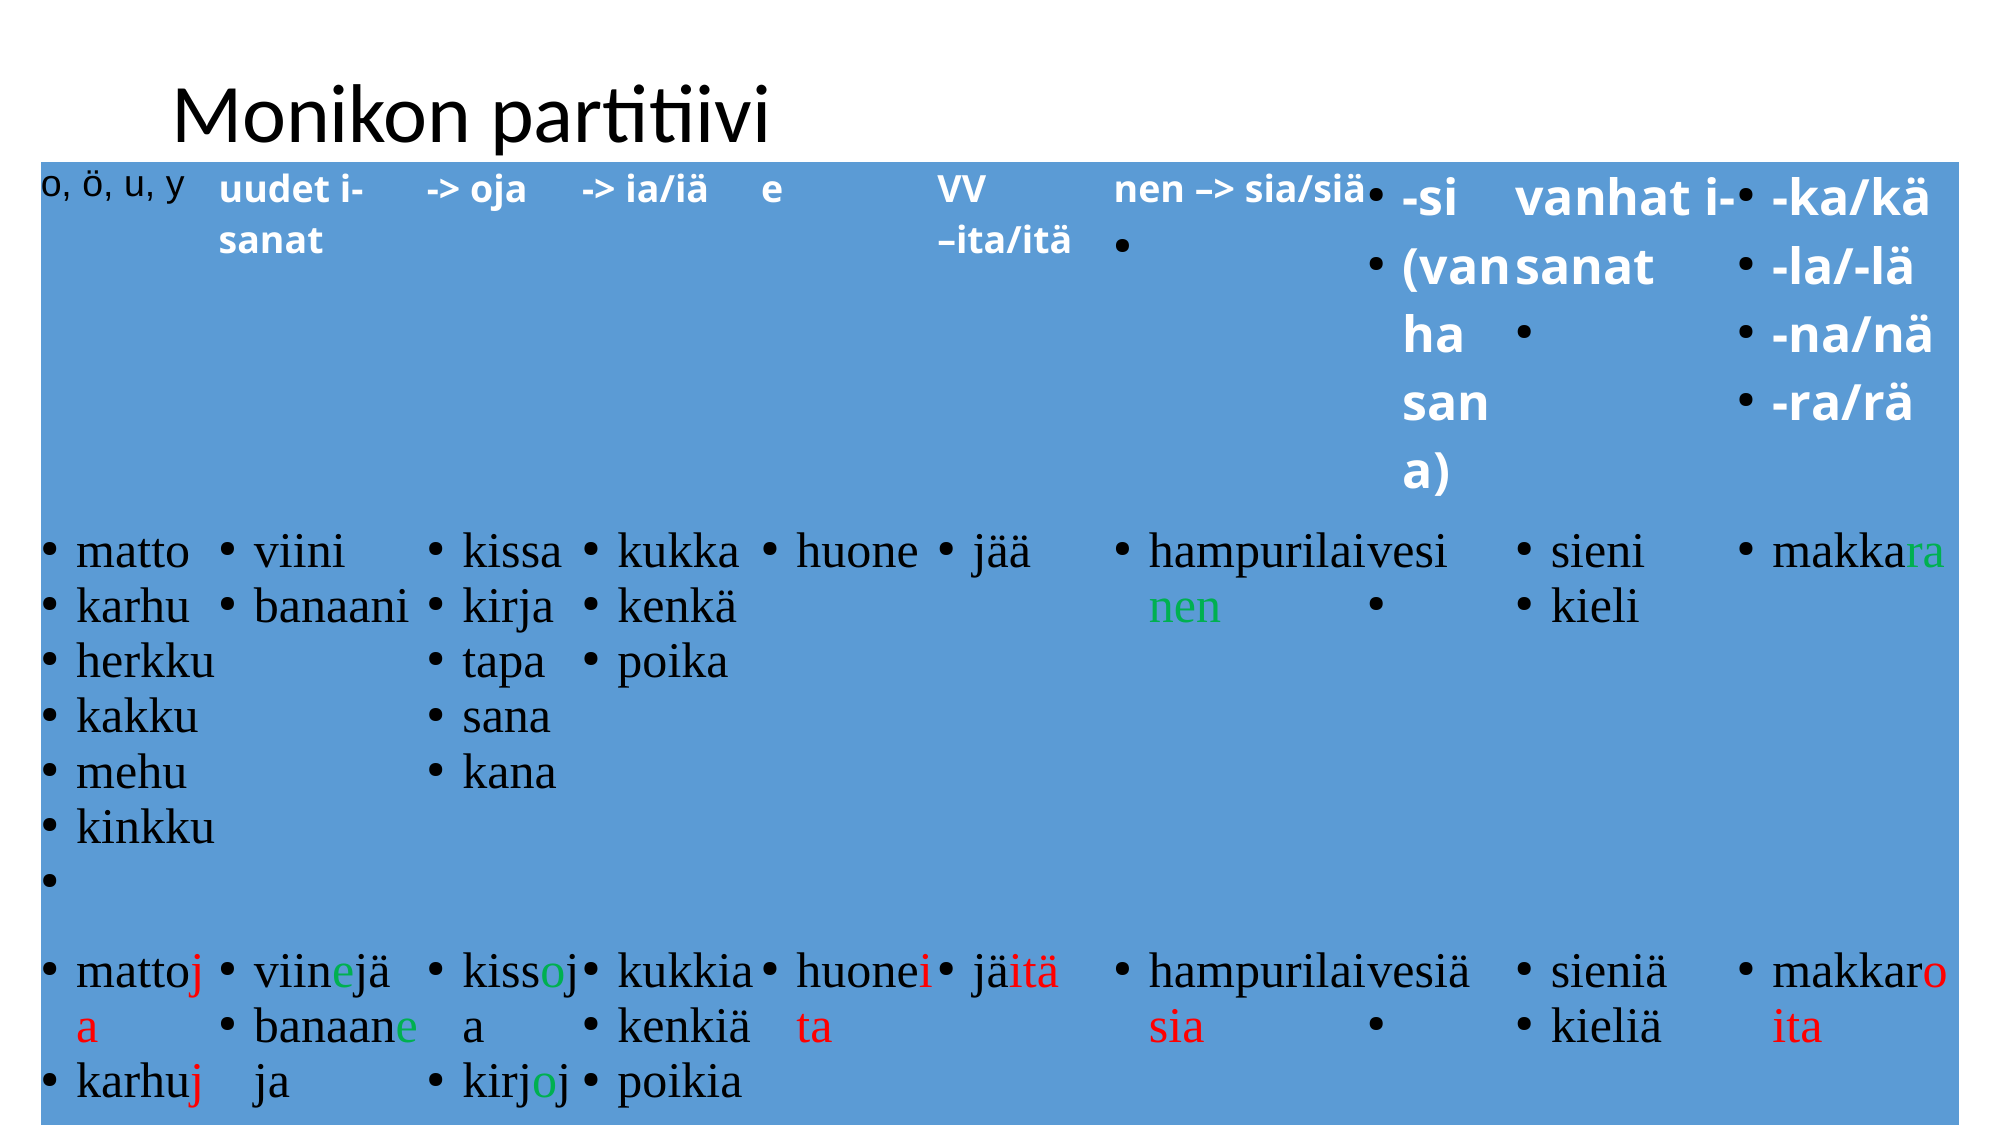

Monikon partitiivi
| o, ö, u, y | uudet i-sanat | -> oja | -> ia/iä | e | VV –ita/itä | nen –> sia/siä | -si (vanha sana) | vanhat i-sanat | -ka/kä -la/-lä -na/nä -ra/rä |
| --- | --- | --- | --- | --- | --- | --- | --- | --- | --- |
| matto karhu herkku kakku mehu kinkku | viini banaani | kissa kirja tapa sana kana | kukka kenkä poika | huone | jää | hampurilainen | vesi | sieni kieli | makkara |
| mattoja karhuja herkkuja kakkuja mehuja kinkkuja | viinejä banaaneja | kissoja kirjoja tapoja sanoja kanoja | kukkia kenkiä poikia | huoneita | jäitä | hampurilaisia | vesiä | sieniä kieliä | makkaroita |